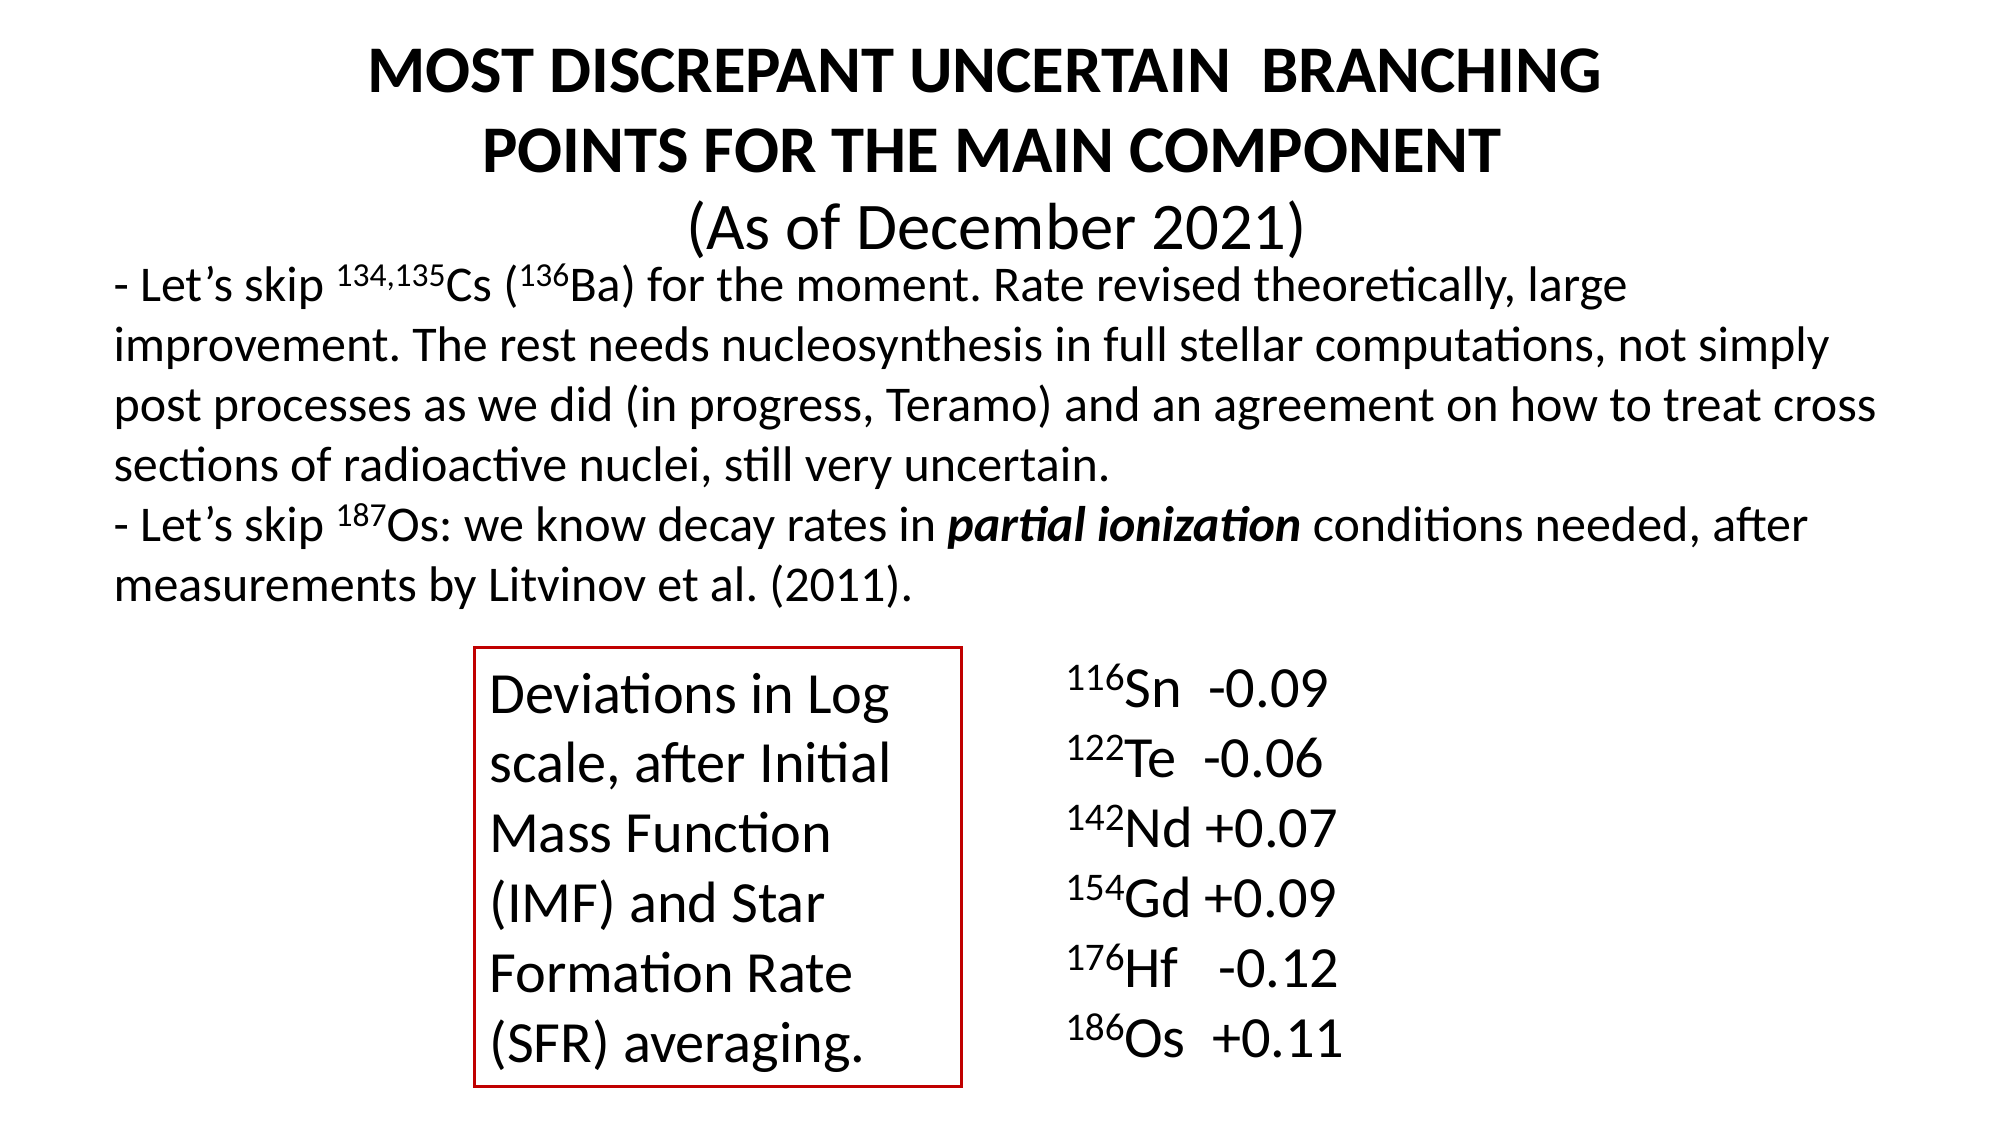

MOST DISCREPANT UNCERTAIN BRANCHING
POINTS FOR THE MAIN COMPONENT
(As of December 2021)
- Let’s skip 134,135Cs (136Ba) for the moment. Rate revised theoretically, large improvement. The rest needs nucleosynthesis in full stellar computations, not simply post processes as we did (in progress, Teramo) and an agreement on how to treat cross sections of radioactive nuclei, still very uncertain.
- Let’s skip 187Os: we know decay rates in partial ionization conditions needed, after measurements by Litvinov et al. (2011).
116Sn -0.09
122Te -0.06
142Nd +0.07
154Gd +0.09
176Hf -0.12
186Os +0.11
Deviations in Log scale, after Initial Mass Function (IMF) and Star Formation Rate (SFR) averaging.